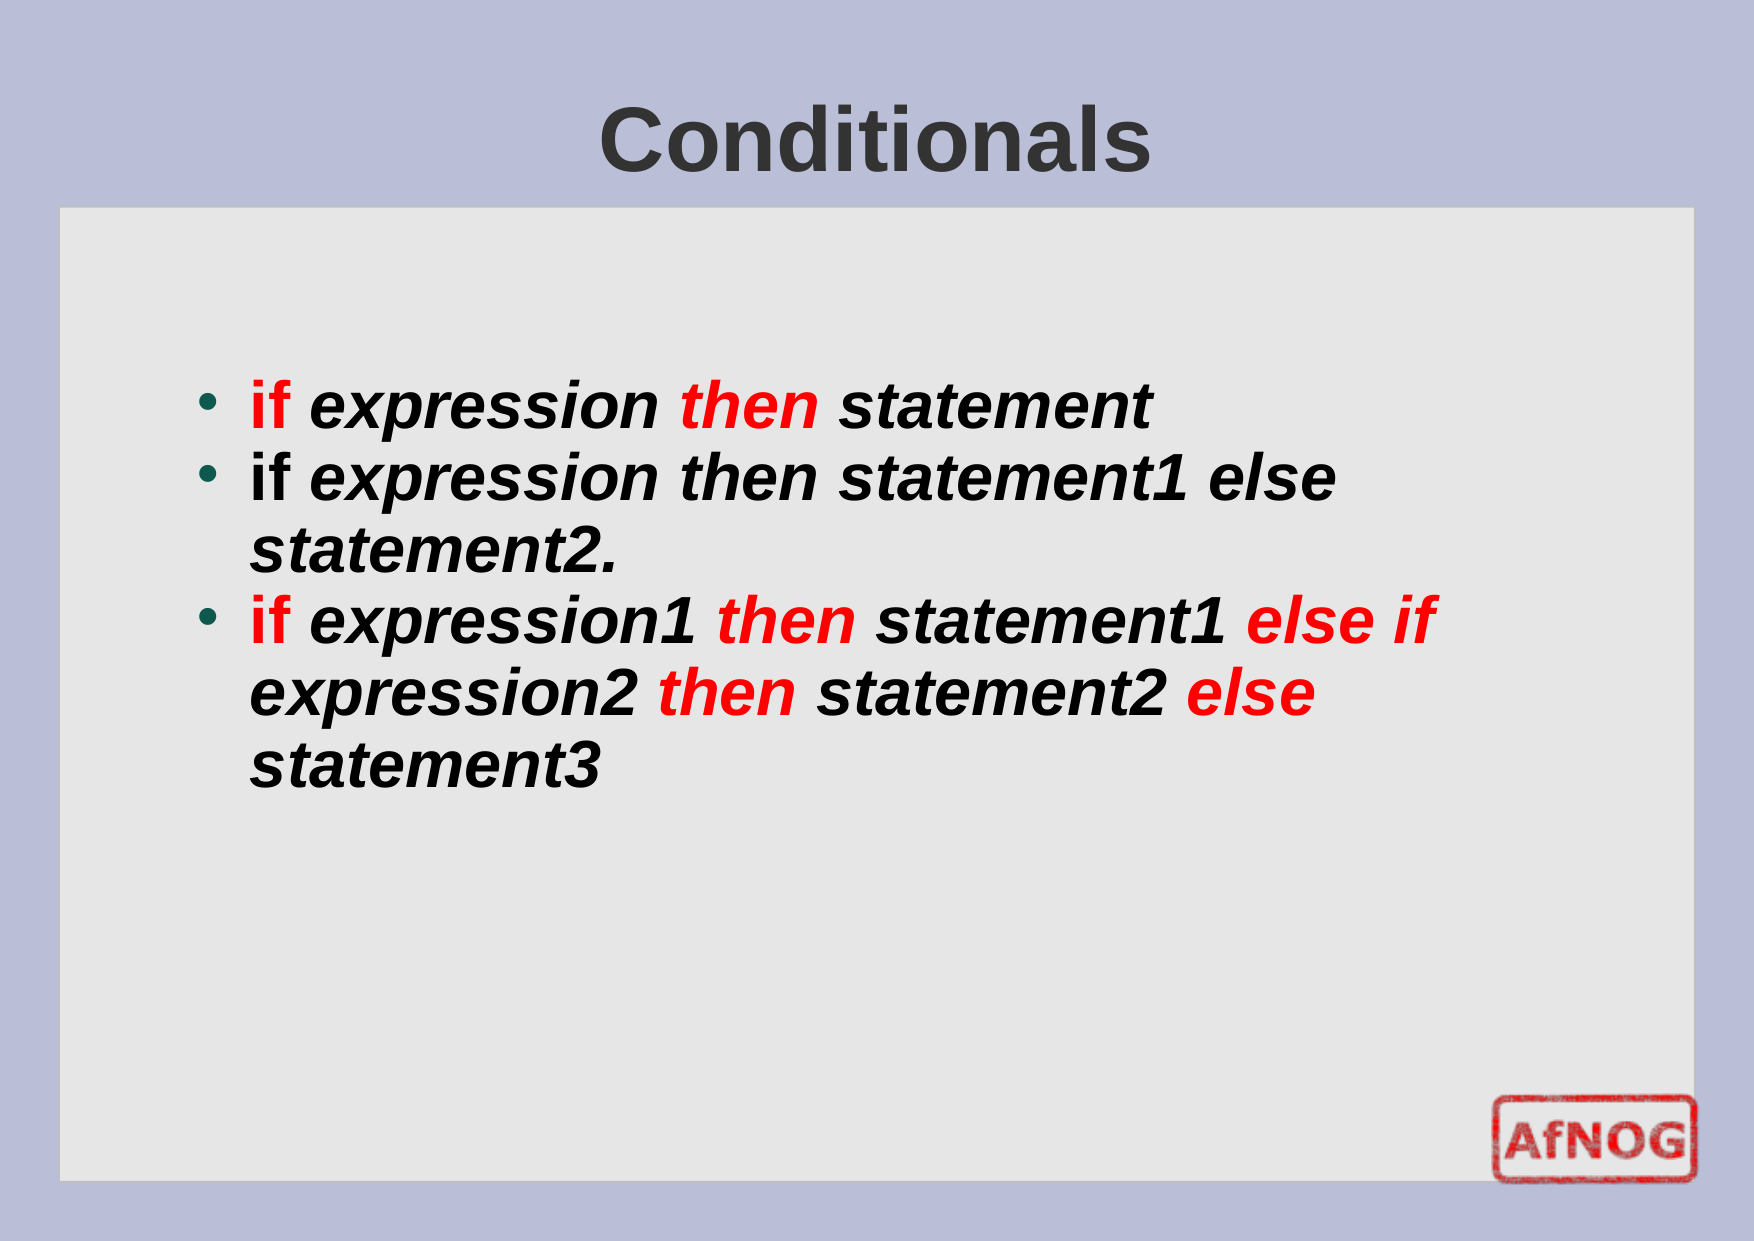

# Conditionals
if expression then statement
if expression then statement1 else statement2.
if expression1 then statement1 else if expression2 then statement2 else statement3